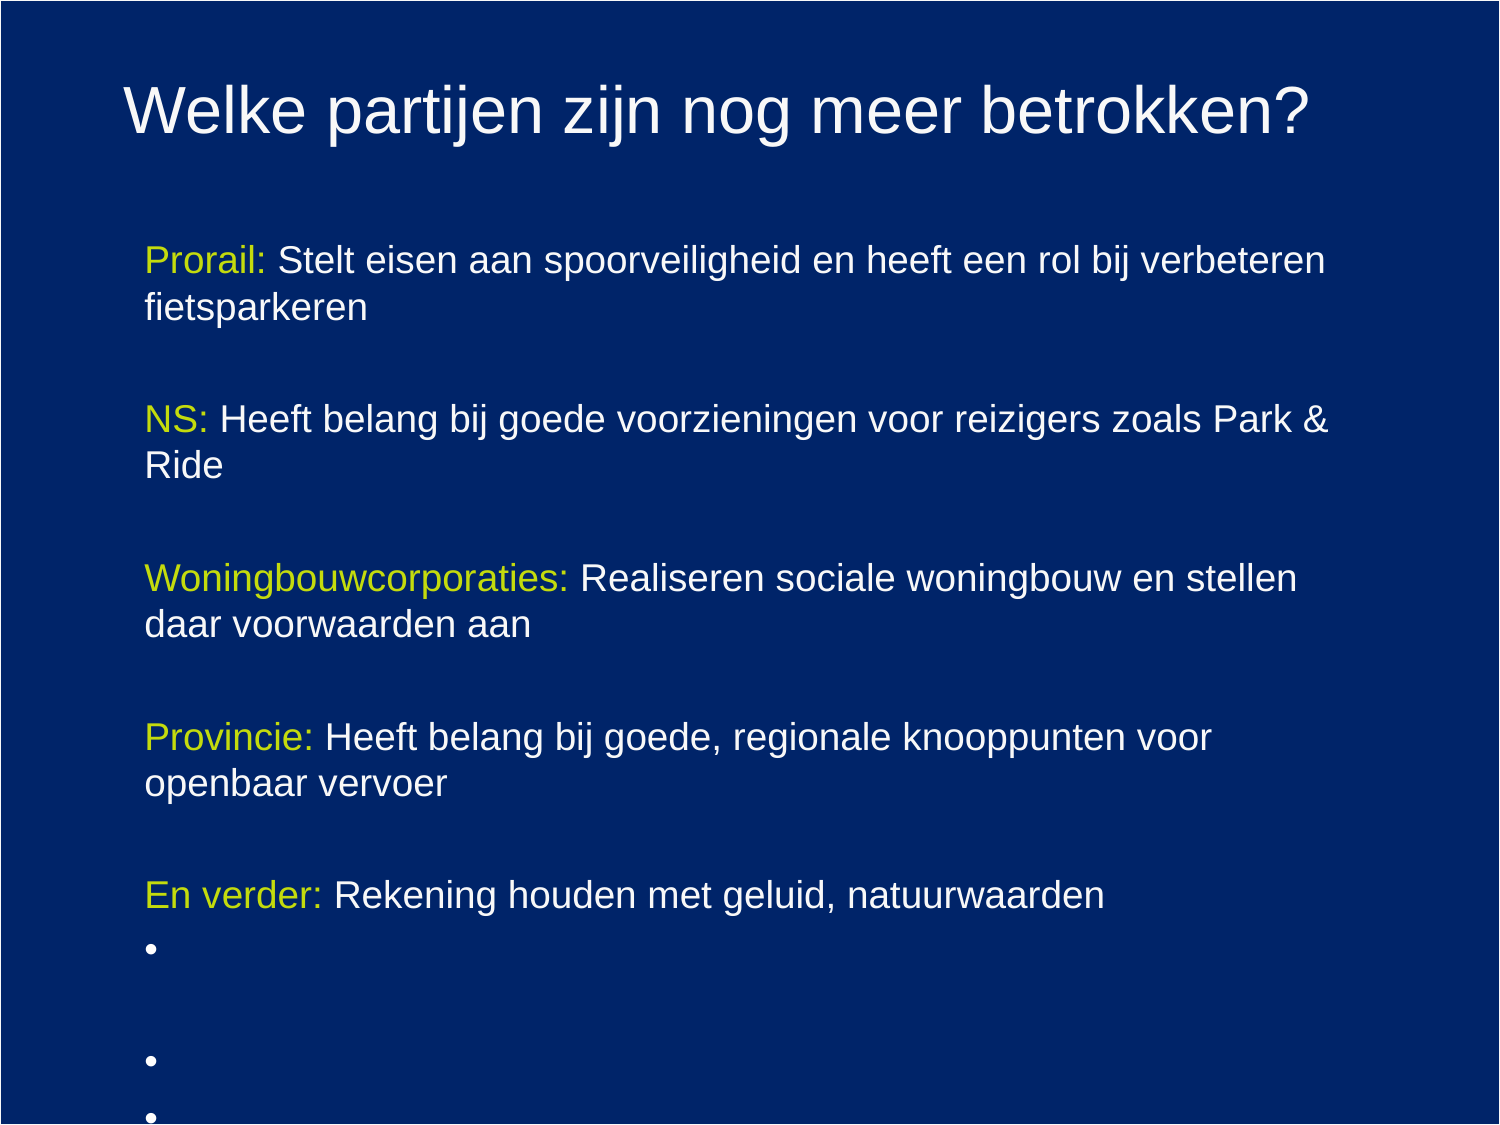

# Welke partijen zijn nog meer betrokken?
Prorail: Stelt eisen aan spoorveiligheid en heeft een rol bij verbeteren fietsparkeren
NS: Heeft belang bij goede voorzieningen voor reizigers zoals Park & Ride
Woningbouwcorporaties: Realiseren sociale woningbouw en stellen daar voorwaarden aan
Provincie: Heeft belang bij goede, regionale knooppunten voor openbaar vervoer
En verder: Rekening houden met geluid, natuurwaarden